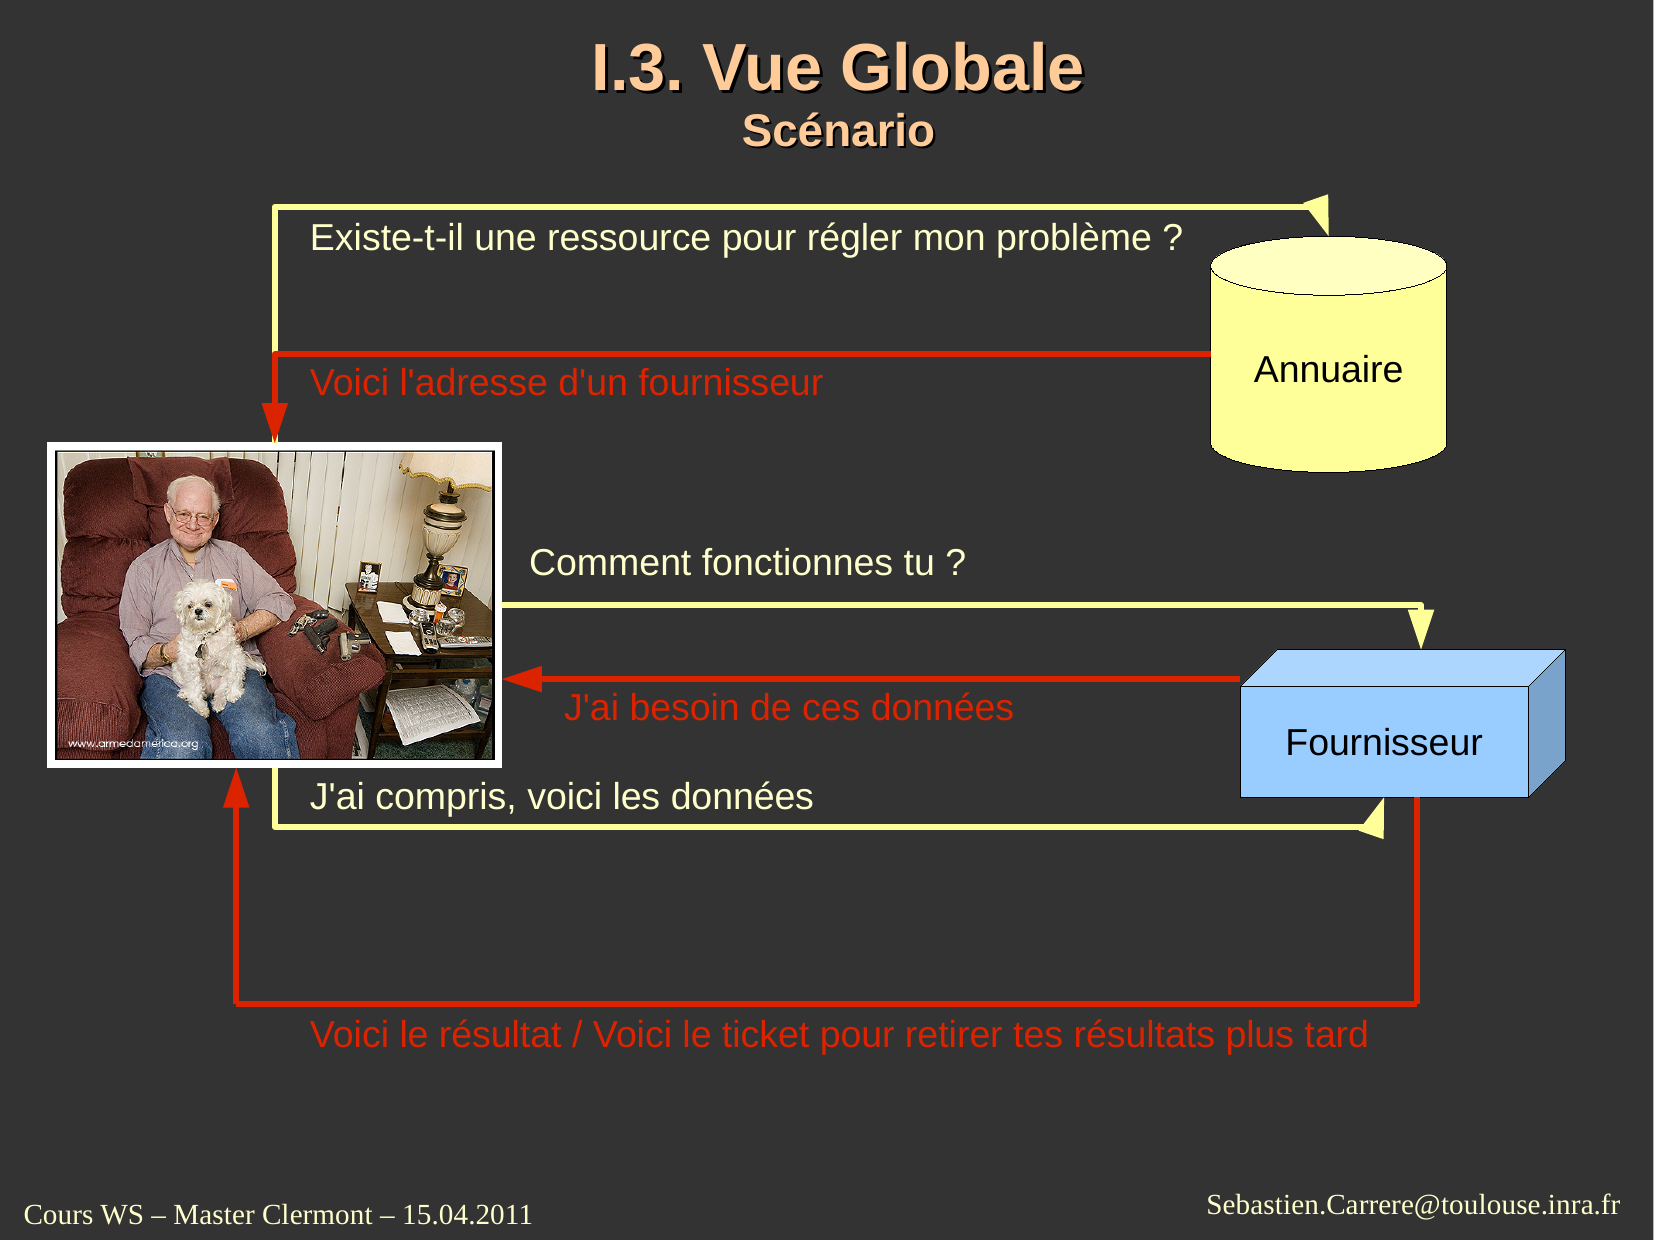

# I.3. Vue Globale Scénario
Existe-t-il une ressource pour régler mon problème ?
Annuaire
Voici l'adresse d'un fournisseur
Comment fonctionnes tu ?
Fournisseur
J'ai besoin de ces données
J'ai compris, voici les données
Voici le résultat / Voici le ticket pour retirer tes résultats plus tard